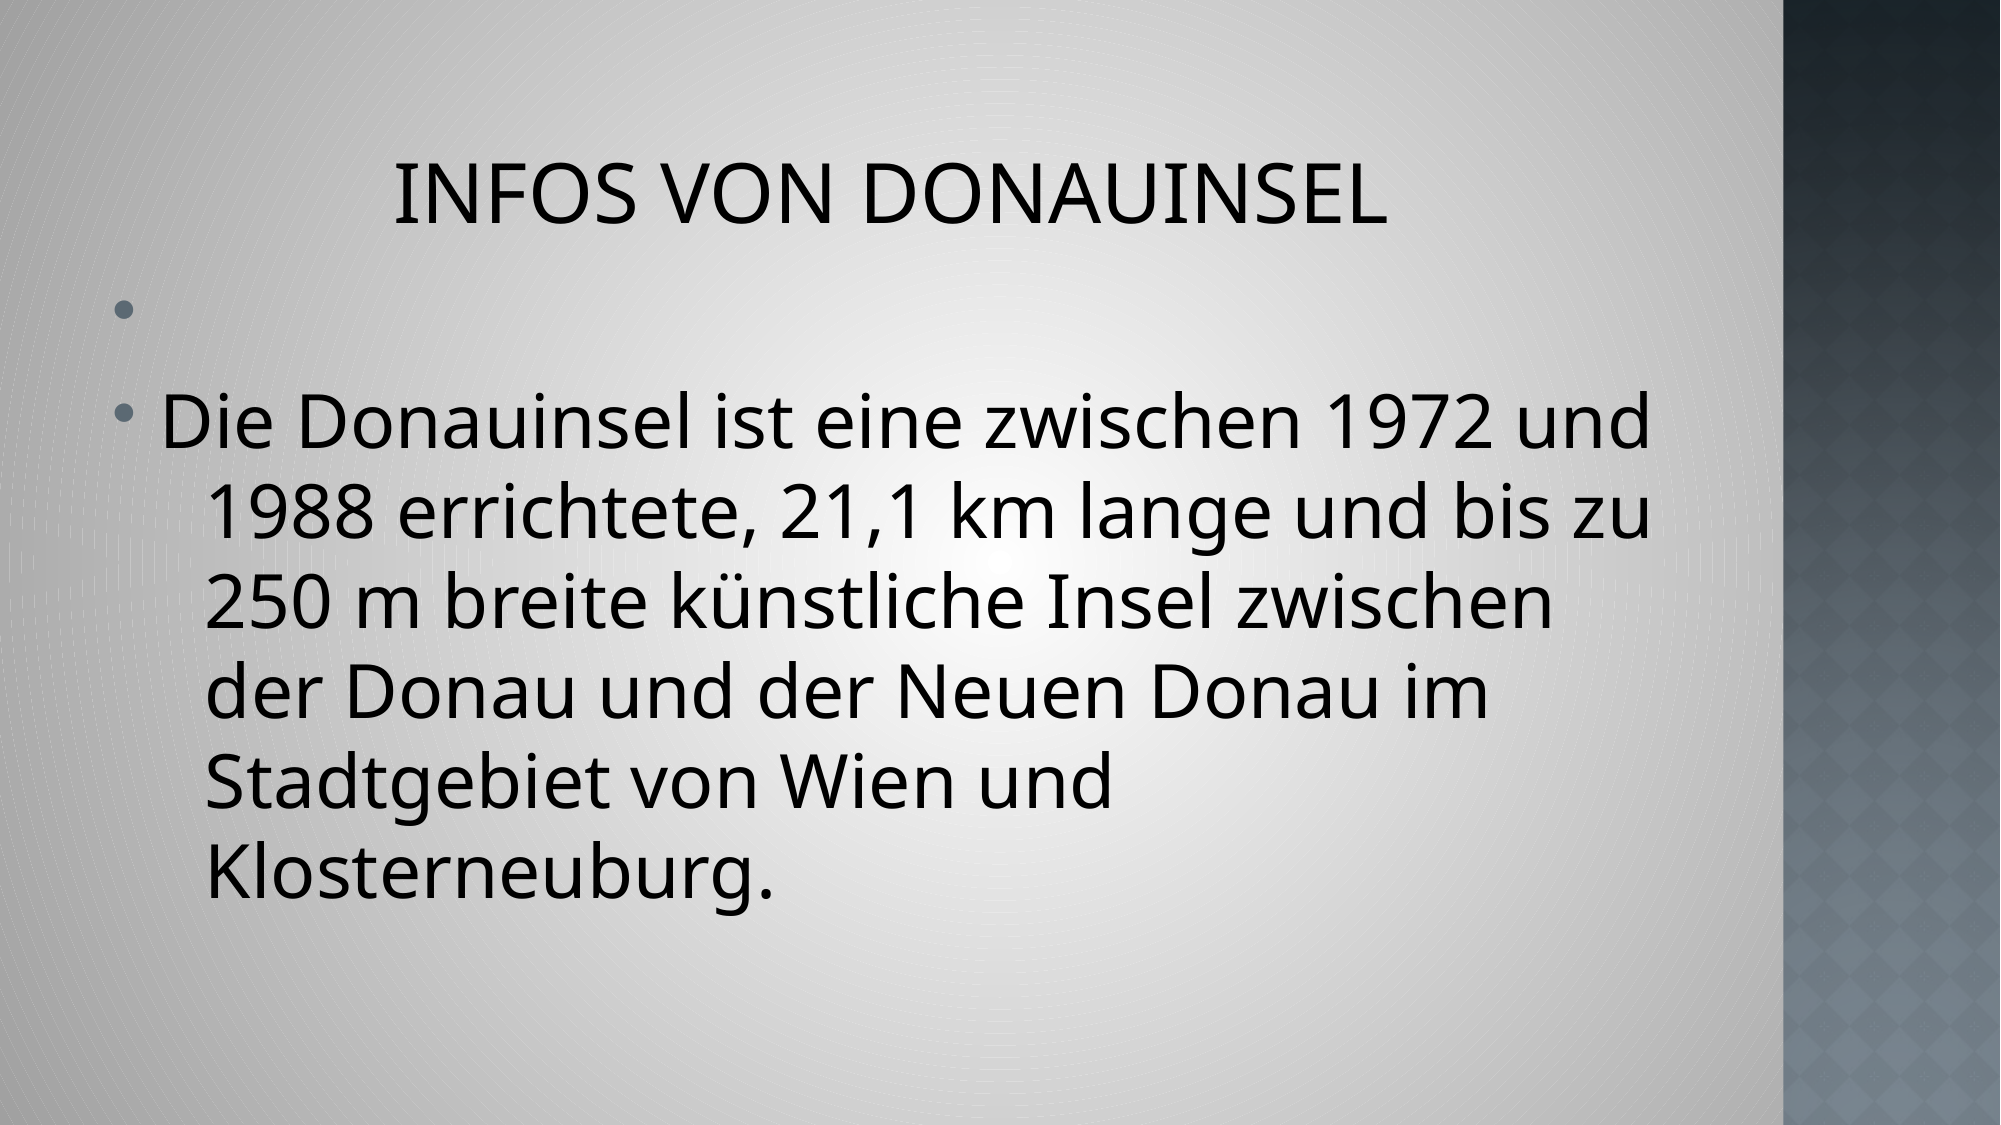

# Infos von DonauiNSEL
Die Donauinsel ist eine zwischen 1972 und 1988 errichtete, 21,1 km lange und bis zu 250 m breite künstliche Insel zwischen der Donau und der Neuen Donau im Stadtgebiet von Wien und Klosterneuburg.